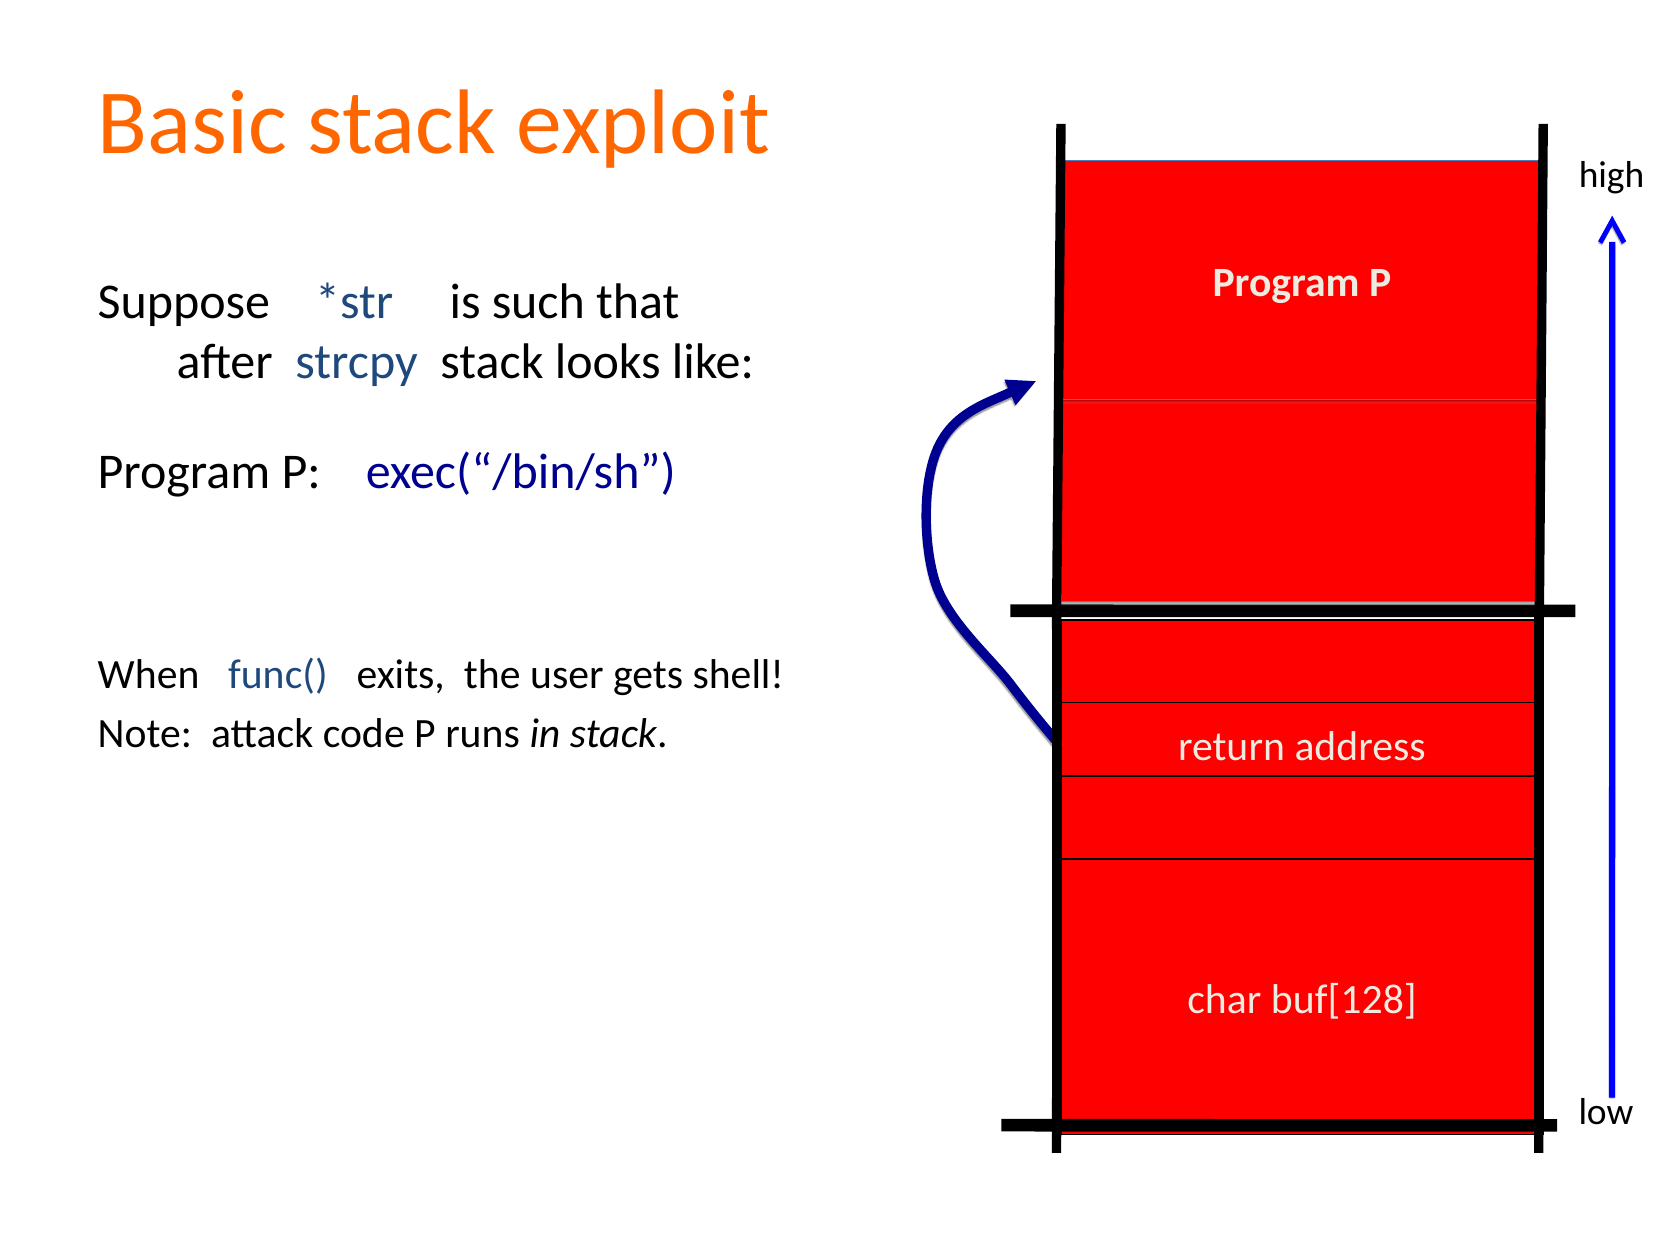

# Basic stack exploit
high
Program P
Suppose *str is such that
 after strcpy stack looks like:
Program P: exec(“/bin/sh”)
When func() exits, the user gets shell!
Note: attack code P runs in stack.
return address
char buf[128]
low